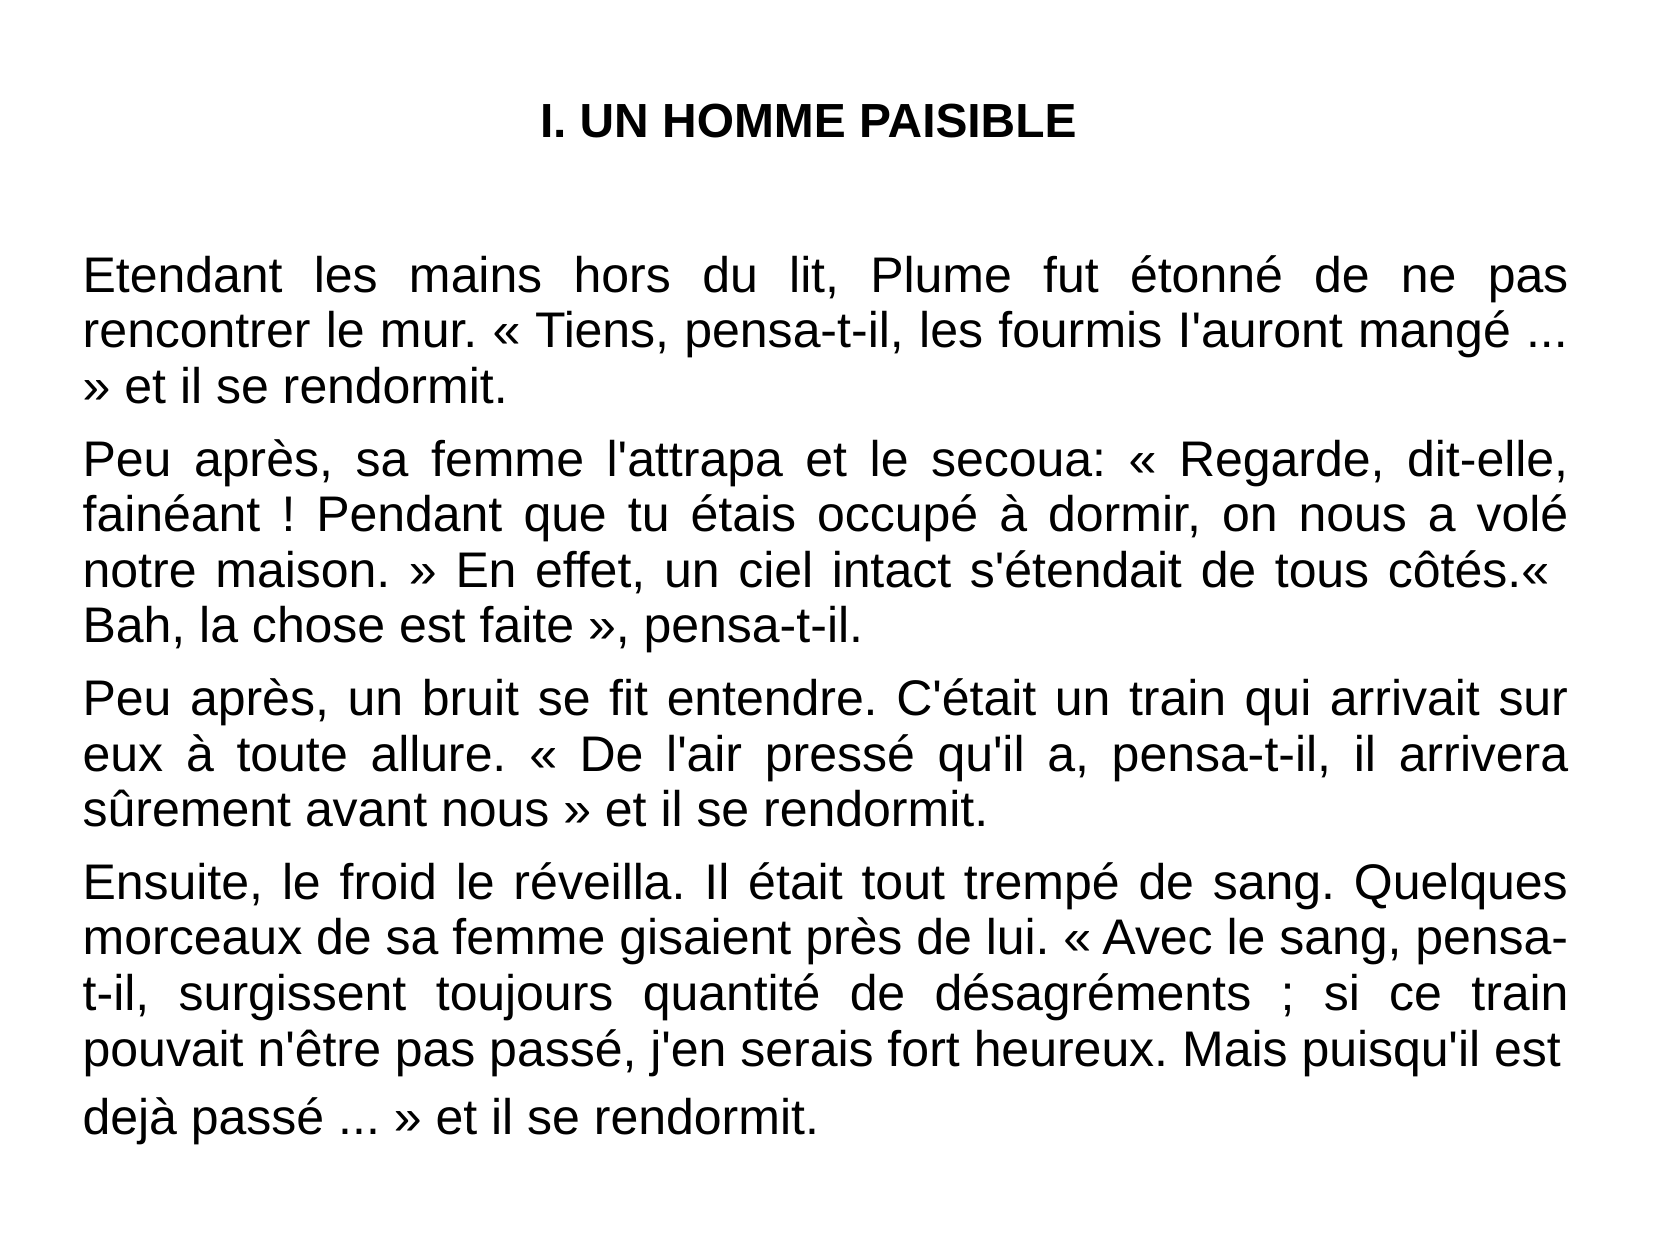

I. UN HOMME PAISIBLE
Etendant les mains hors du lit, Plume fut étonné de ne pas rencontrer le mur. « Tiens, pensa-t-il, les fourmis I'auront mangé ... » et il se rendormit.
Peu après, sa femme l'attrapa et le secoua: « Regarde, dit-elle, fainéant ! Pendant que tu étais occupé à dormir, on nous a volé notre maison. » En effet, un ciel intact s'étendait de tous côtés.« Bah, la chose est faite », pensa-t-il.
Peu après, un bruit se fit entendre. C'était un train qui arrivait sur eux à toute allure. « De l'air pressé qu'il a, pensa-t-il, il arrivera sûrement avant nous » et il se rendormit.
Ensuite, le froid le réveilla. Il était tout trempé de sang. Quelques morceaux de sa femme gisaient près de lui. « Avec le sang, pensa-t-il, surgissent toujours quantité de désagréments ; si ce train pouvait n'être pas passé, j'en serais fort heureux. Mais puisqu'il est
dejà passé ... » et il se rendormit.